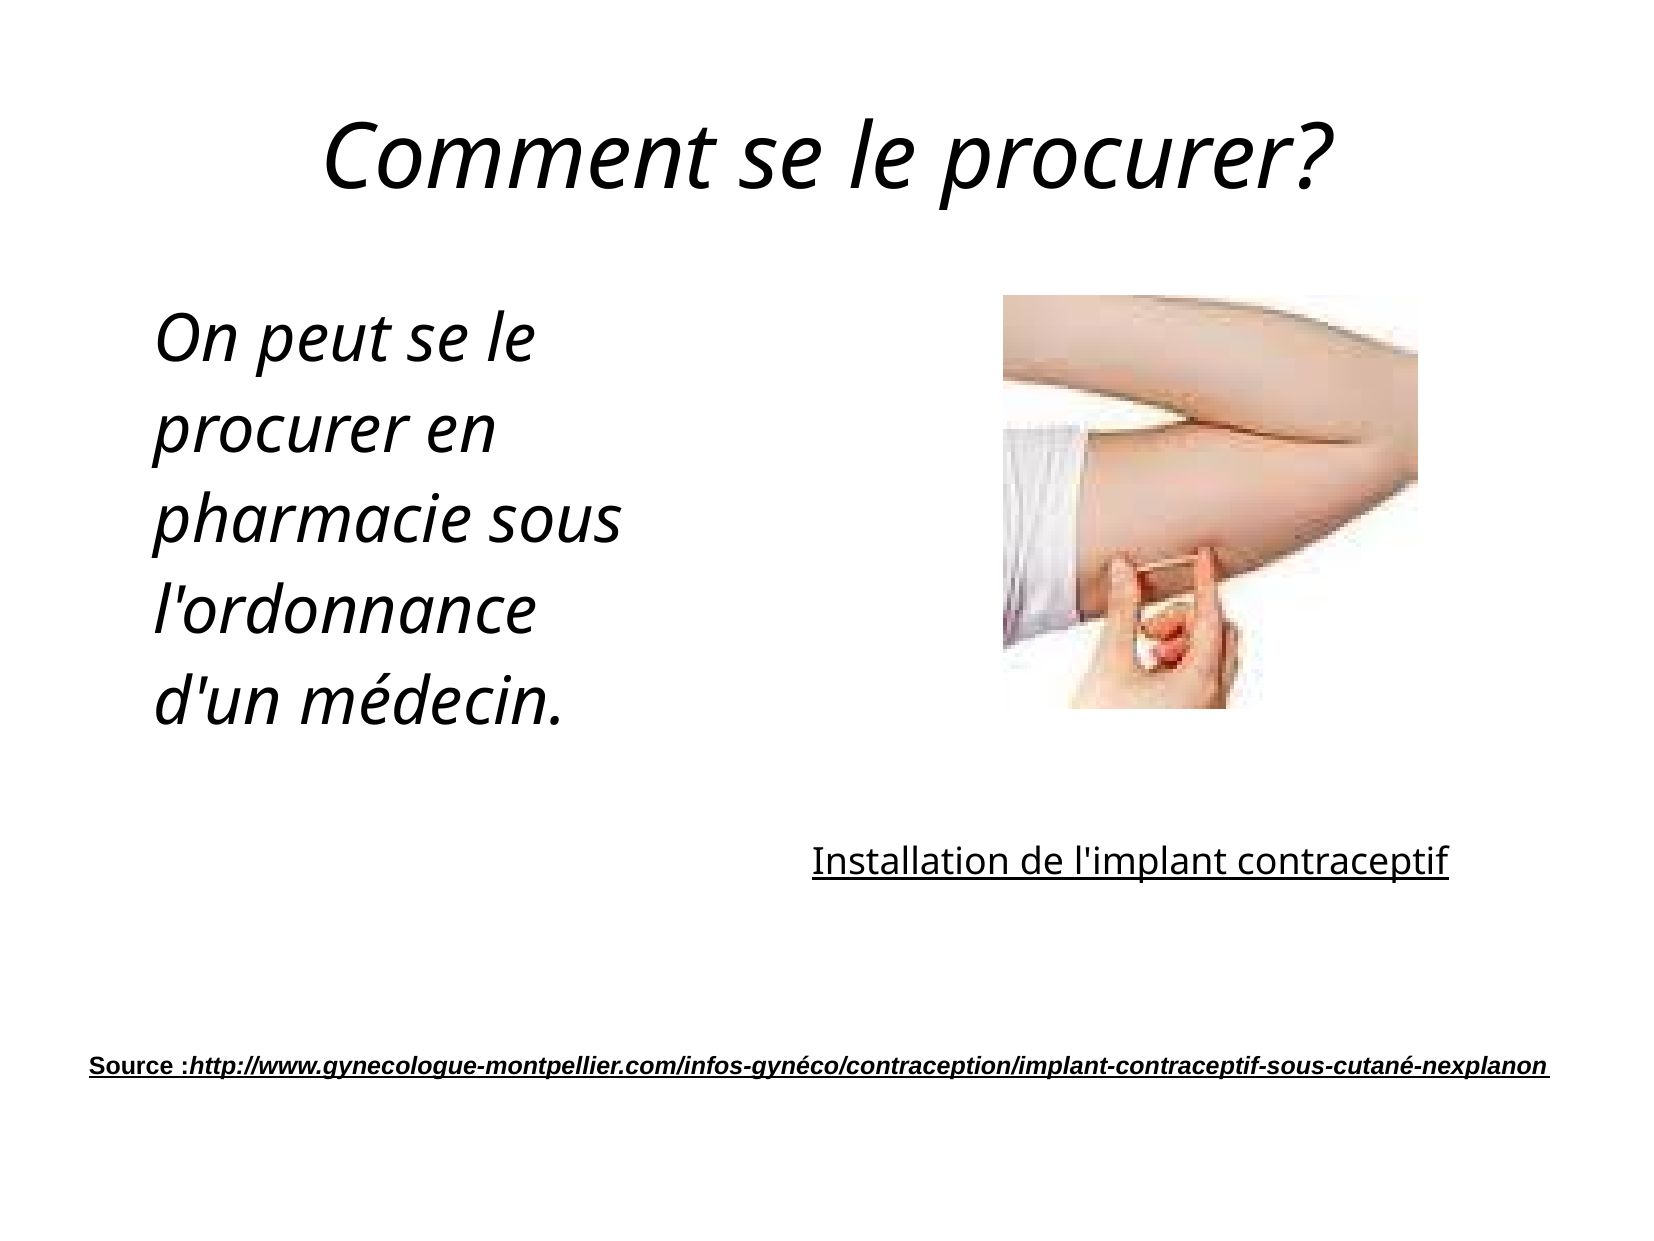

# Comment se le procurer?
On peut se le procurer en pharmacie sous l'ordonnance d'un médecin.
Installation de l'implant contraceptif
Source :http://www.gynecologue-montpellier.com/infos-gynéco/contraception/implant-contraceptif-sous-cutané-nexplanon